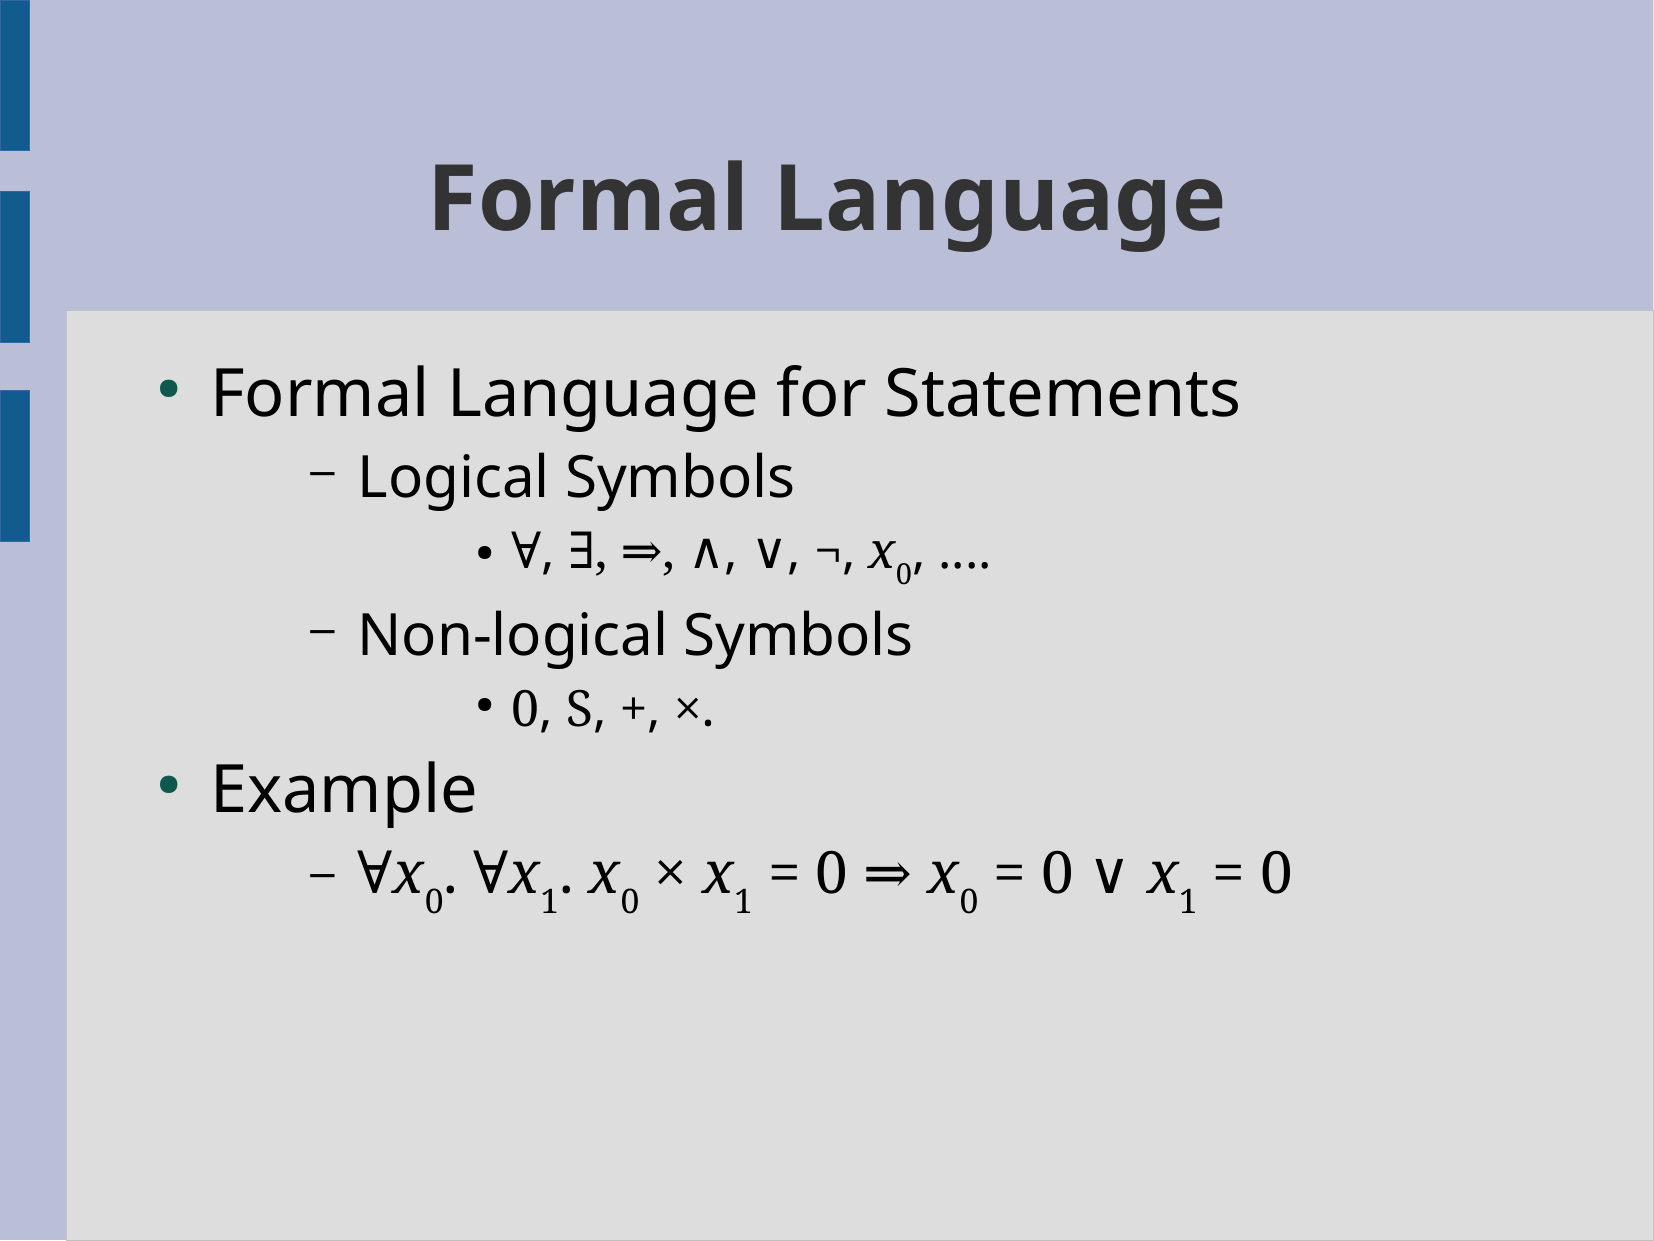

# Formal Language
Formal Language for Statements
Logical Symbols
∀, ∃, ⇒, ∧, ∨, ¬, x0, ....
Non-logical Symbols
0, S, +, ×.
Example
∀x0. ∀x1. x0 × x1 = 0 ⇒ x0 = 0 ∨ x1 = 0